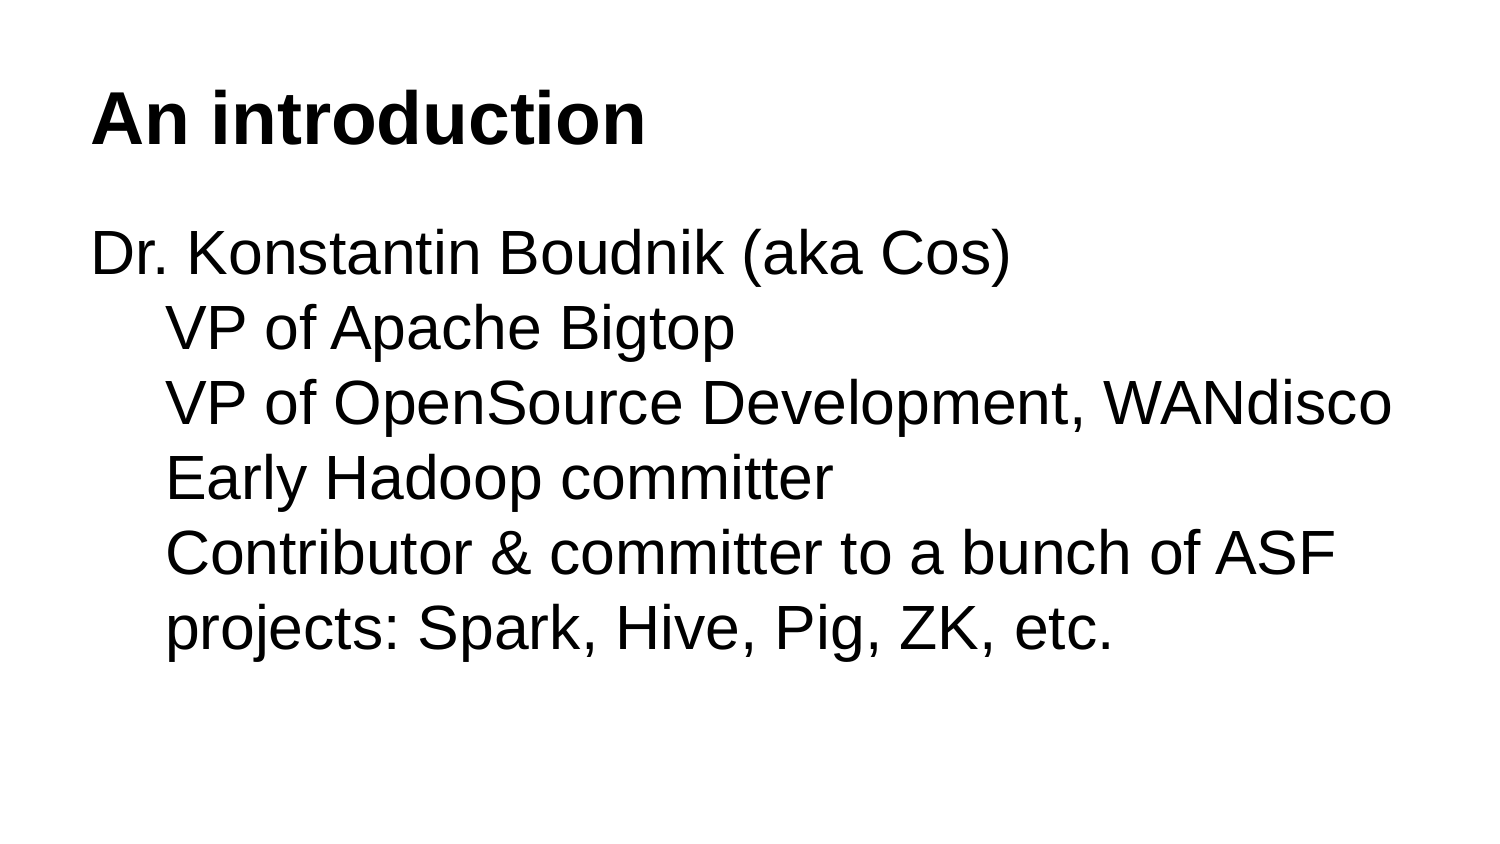

# An introduction
Dr. Konstantin Boudnik (aka Cos)
VP of Apache Bigtop
VP of OpenSource Development, WANdisco
Early Hadoop committer
Contributor & committer to a bunch of ASF projects: Spark, Hive, Pig, ZK, etc.